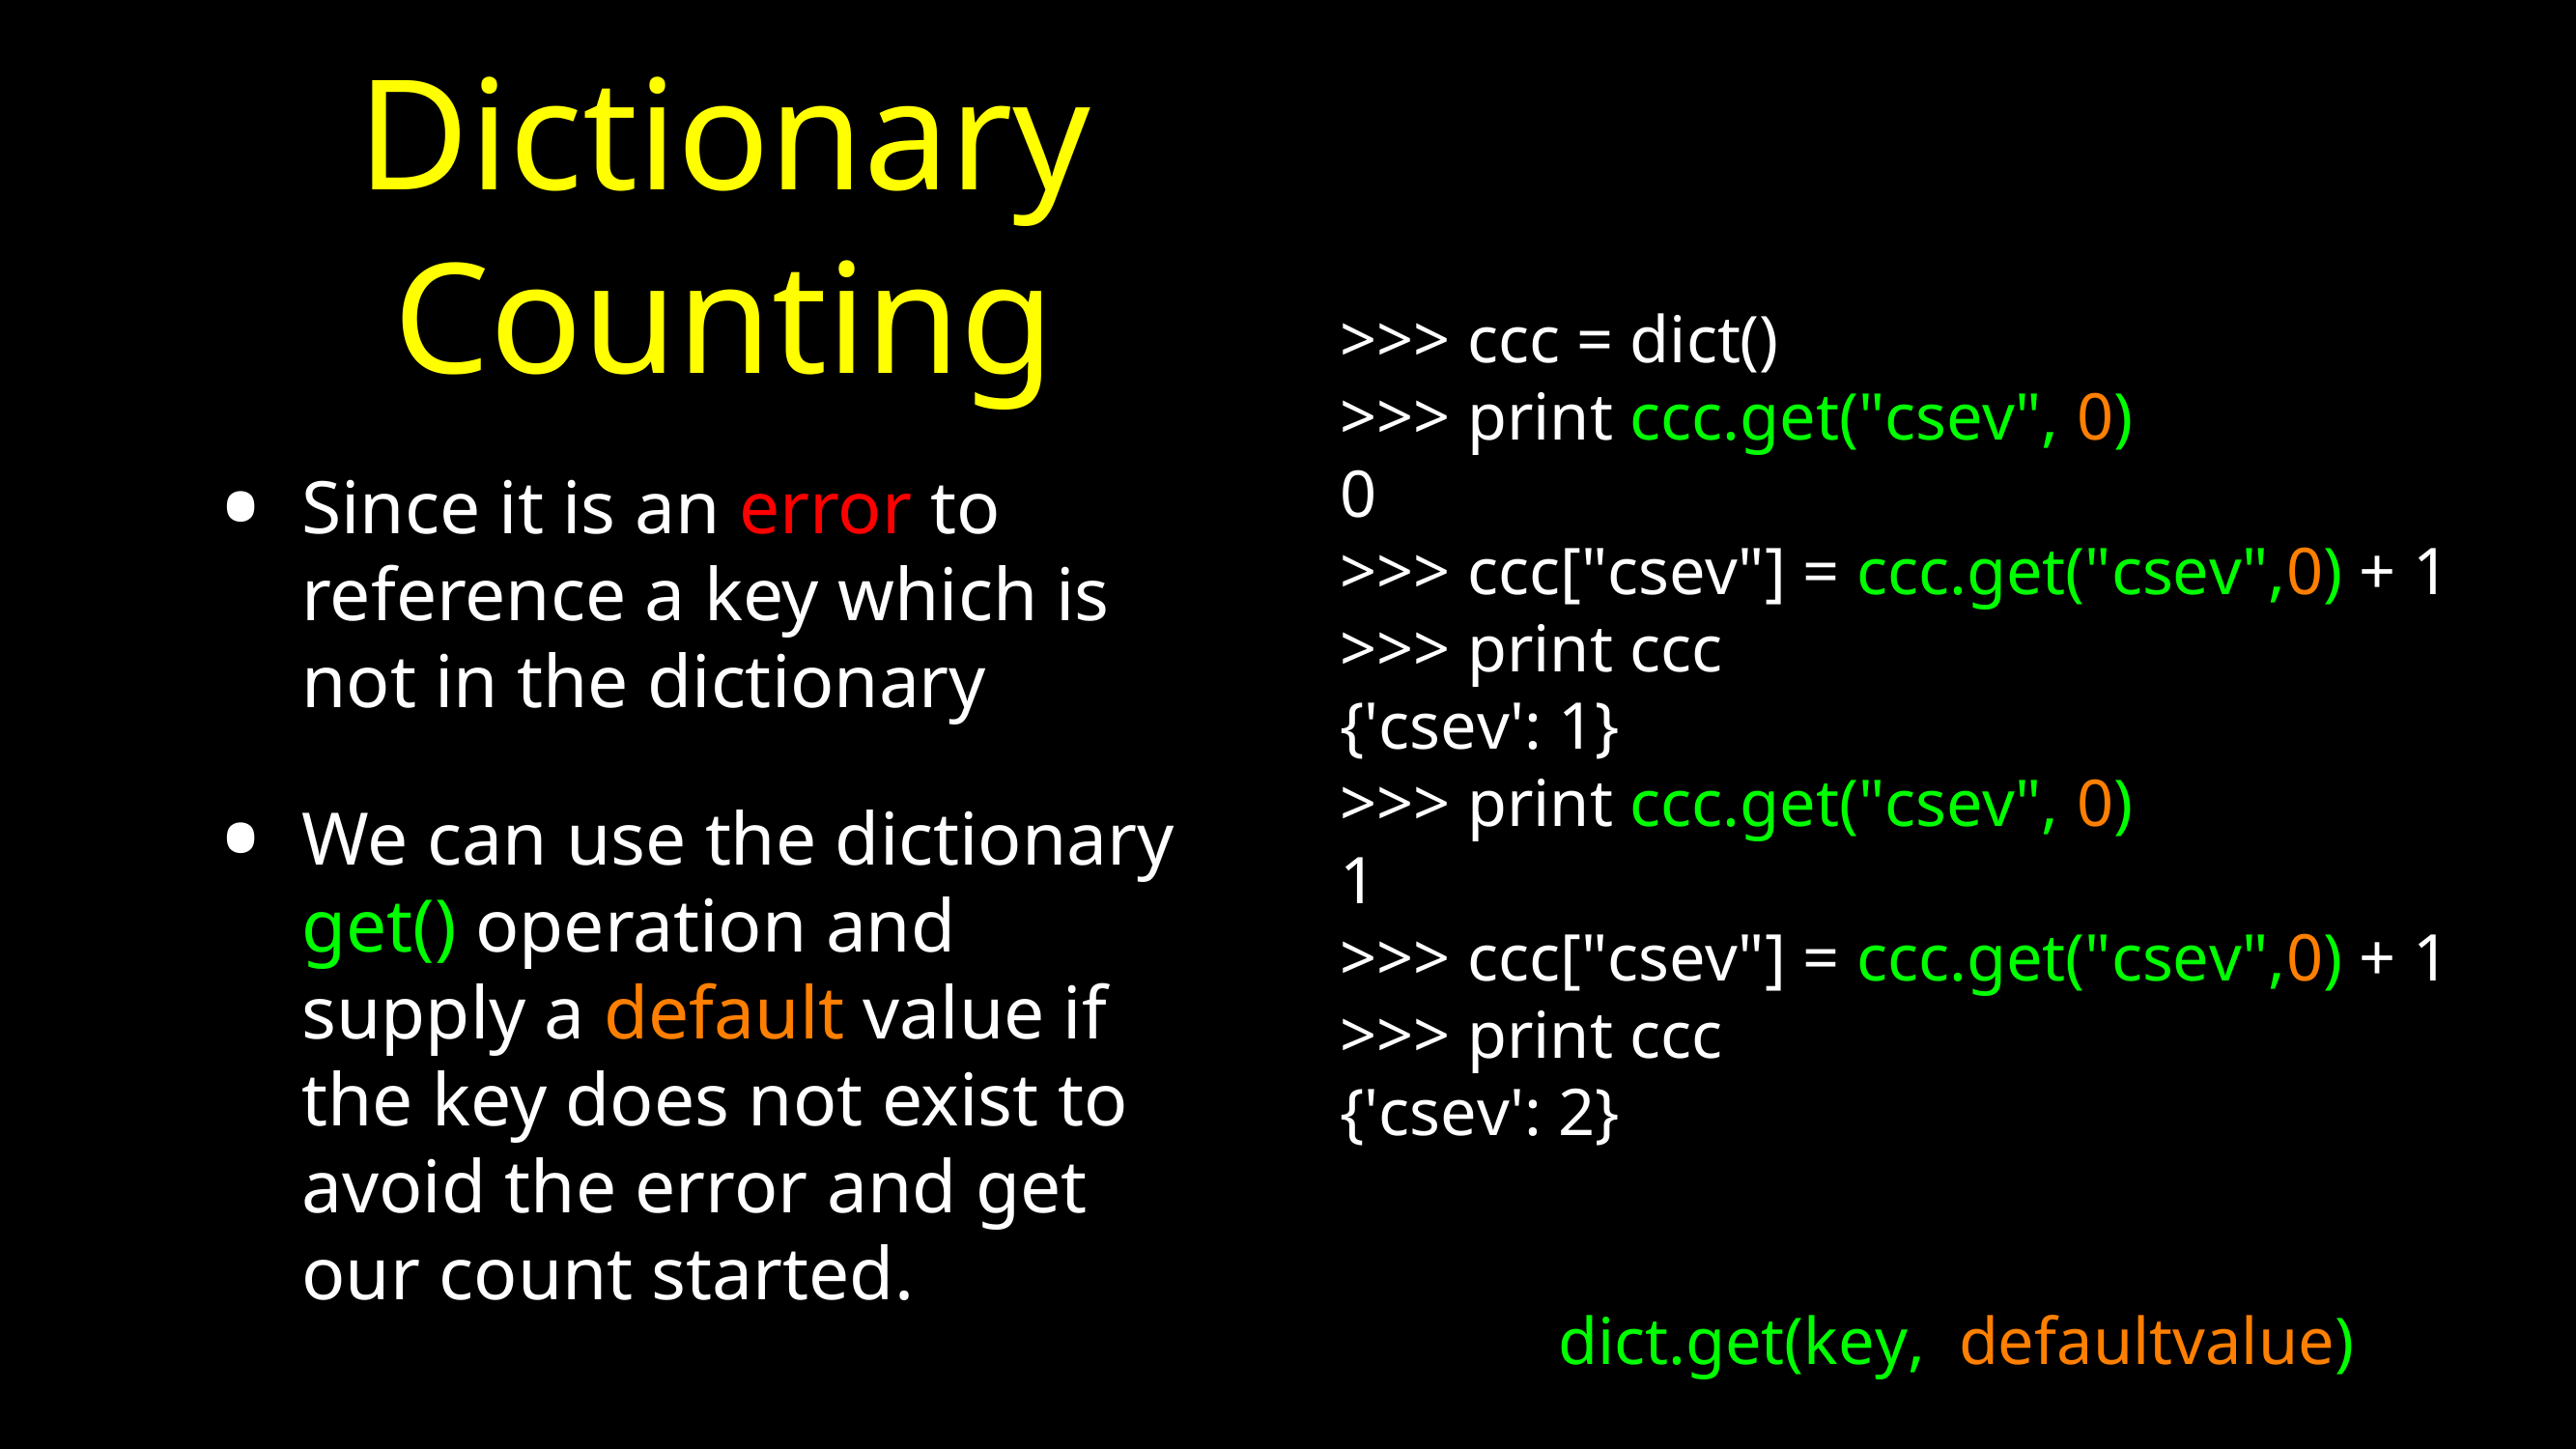

# Dictionary Counting
>>> ccc = dict()
>>> print ccc.get("csev", 0)
0
>>> ccc["csev"] = ccc.get("csev",0) + 1
>>> print ccc
{'csev': 1}
>>> print ccc.get("csev", 0)
1
>>> ccc["csev"] = ccc.get("csev",0) + 1
>>> print ccc
{'csev': 2}
Since it is an error to reference a key which is not in the dictionary
We can use the dictionary get() operation and supply a default value if the key does not exist to avoid the error and get our count started.
dict.get(key, defaultvalue)